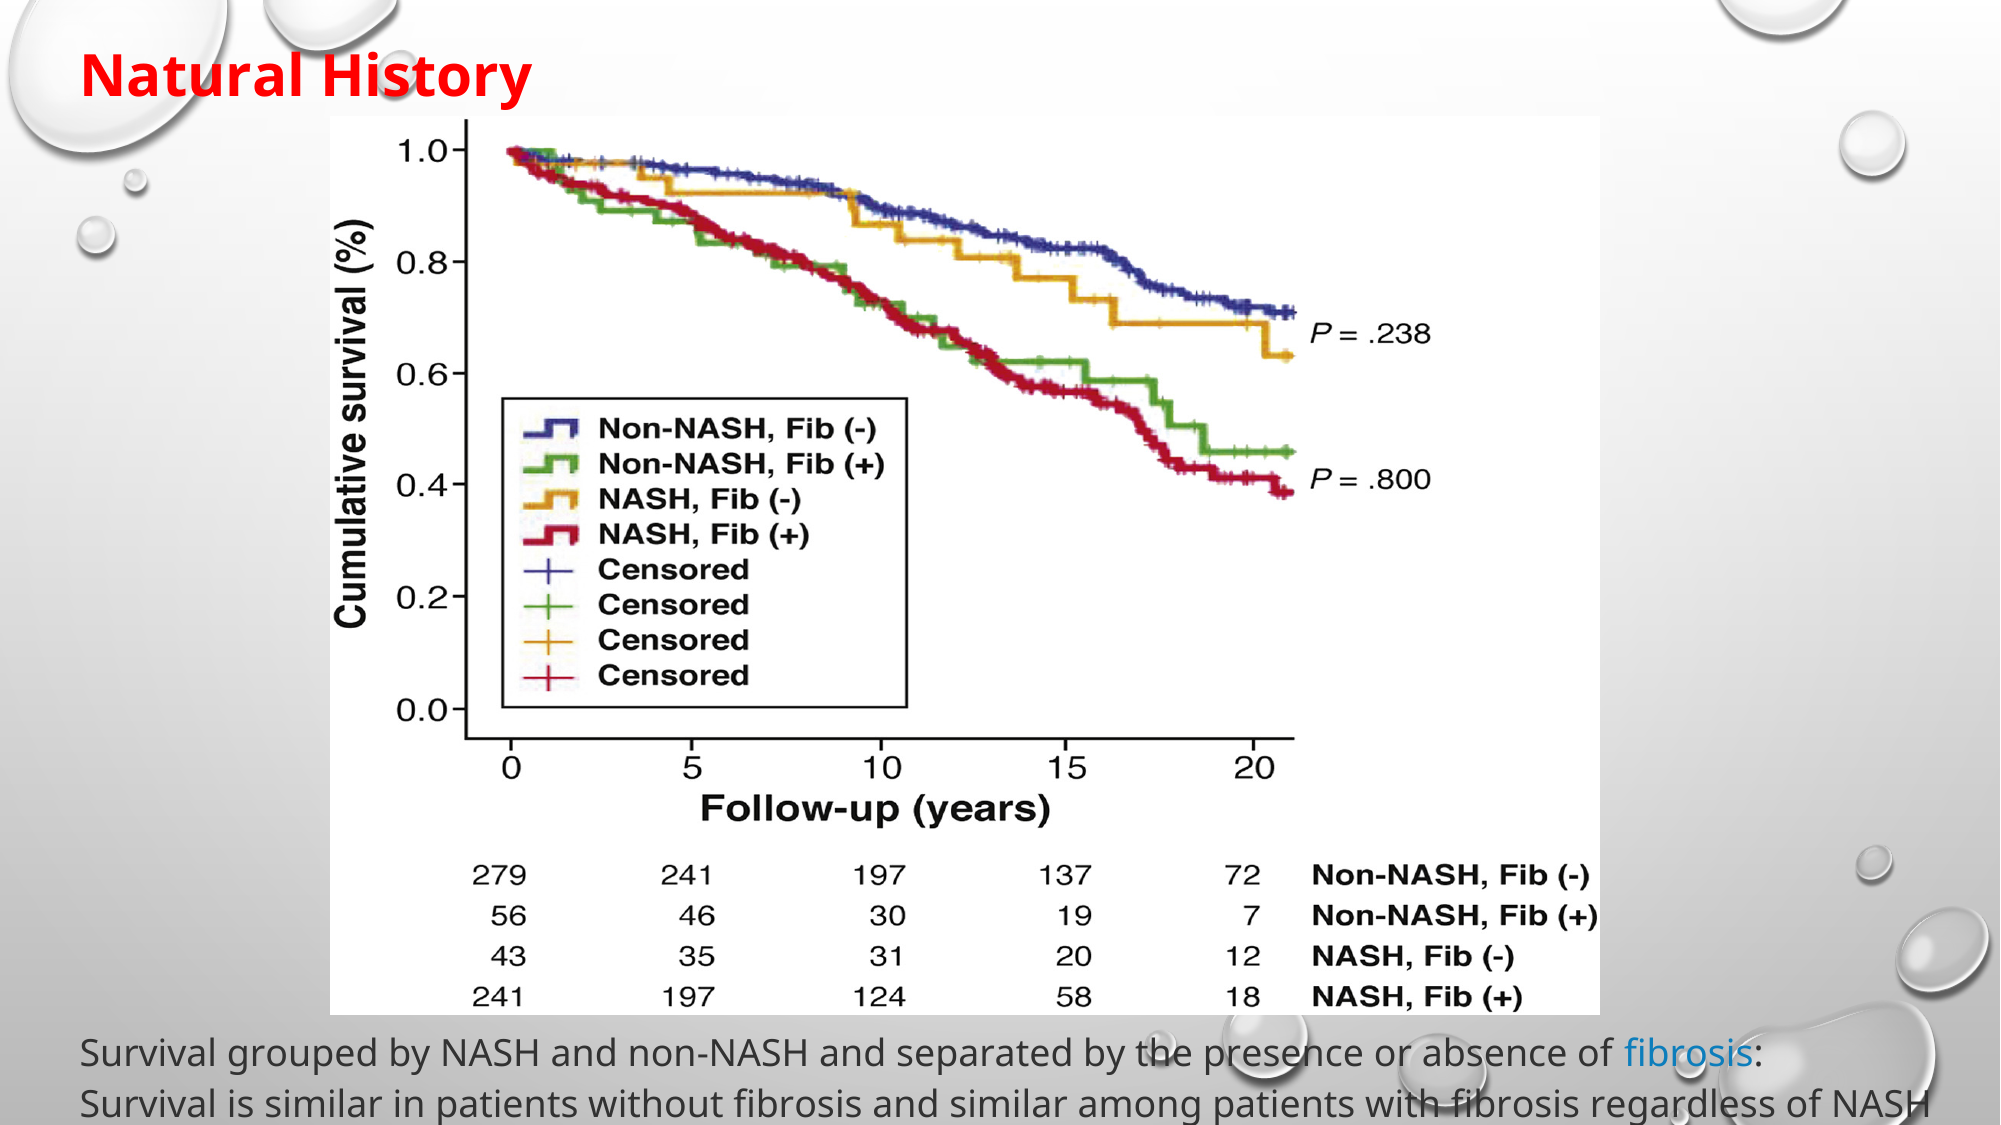

Natural History
Survival grouped by NASH and non-NASH and separated by the presence or absence of fibrosis:
Survival is similar in patients without fibrosis and similar among patients with fibrosis regardless of NASH